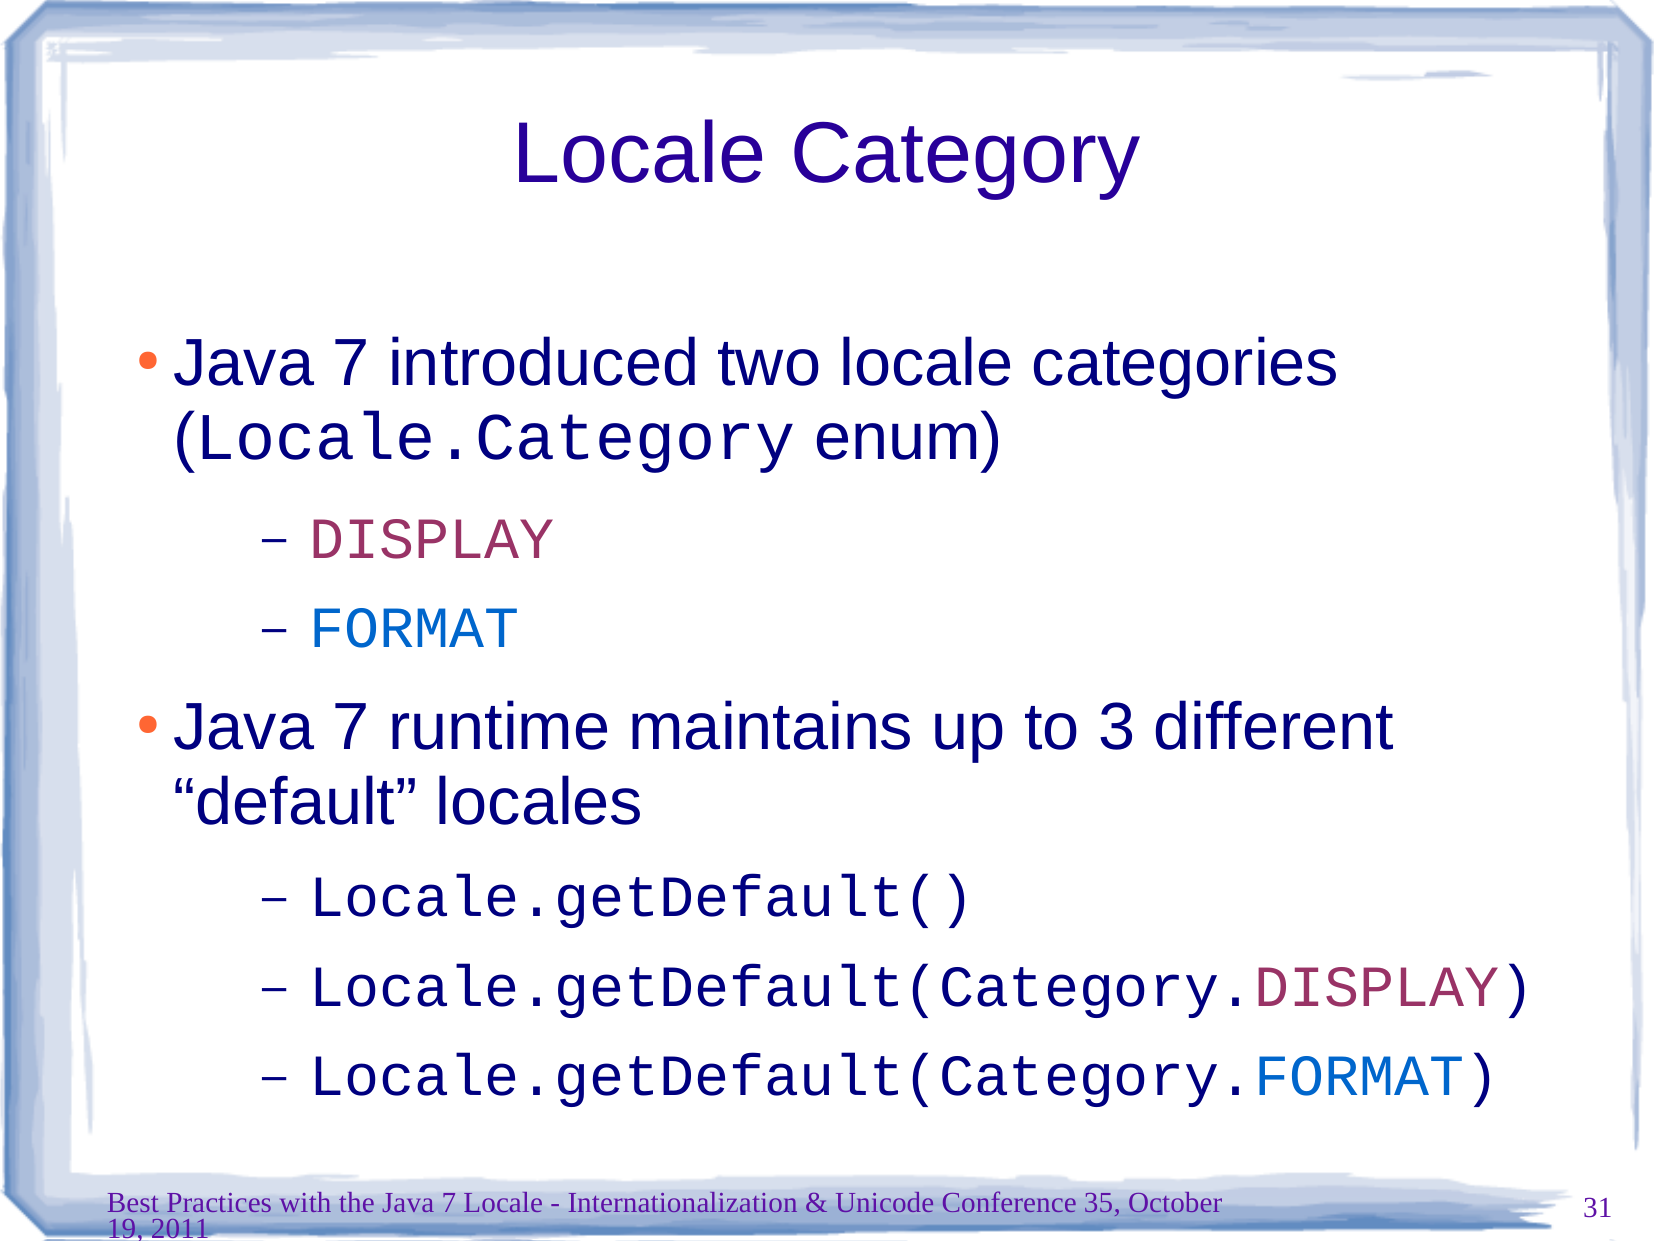

# Locale Category
Java 7 introduced two locale categories (Locale.Category enum)
DISPLAY
FORMAT
Java 7 runtime maintains up to 3 different “default” locales
Locale.getDefault()
Locale.getDefault(Category.DISPLAY)
Locale.getDefault(Category.FORMAT)
Best Practices with the Java 7 Locale - Internationalization & Unicode Conference 35, October 19, 2011
31